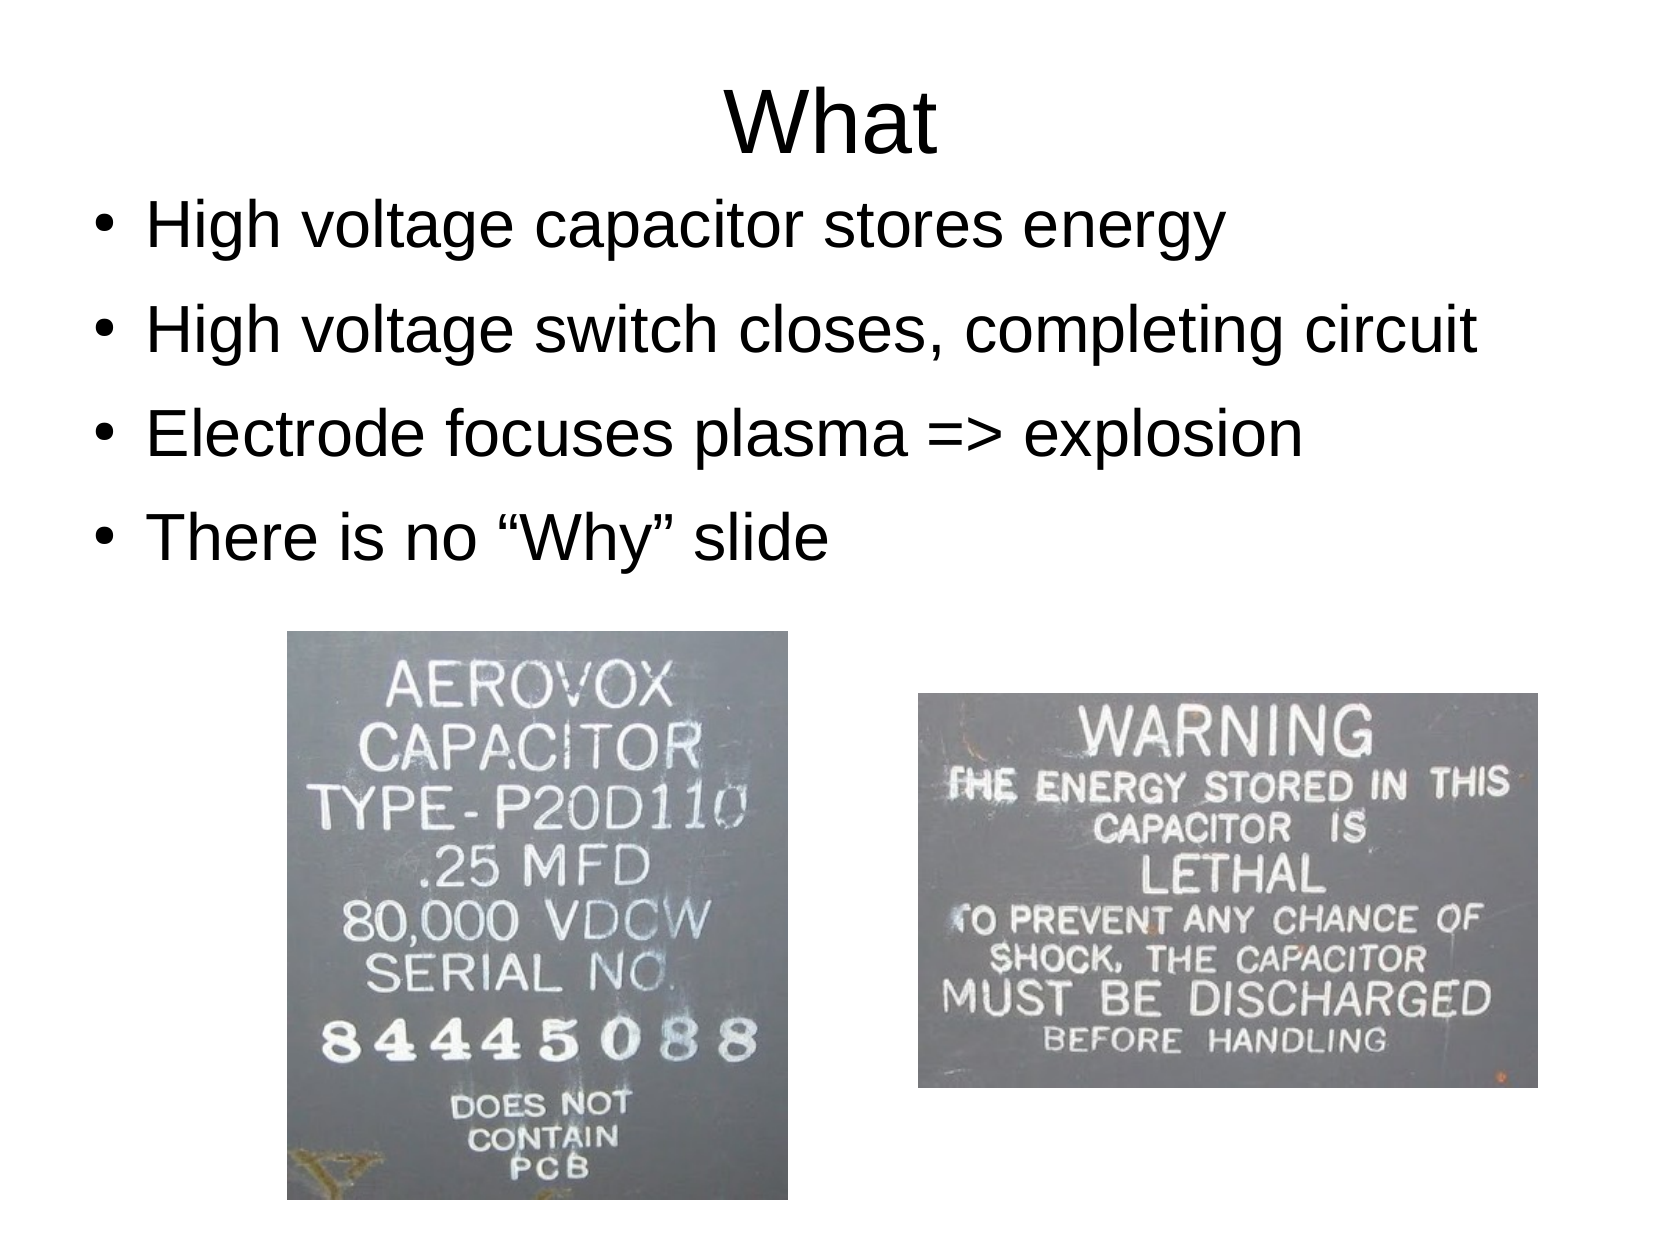

# What
High voltage capacitor stores energy
High voltage switch closes, completing circuit
Electrode focuses plasma => explosion
There is no “Why” slide